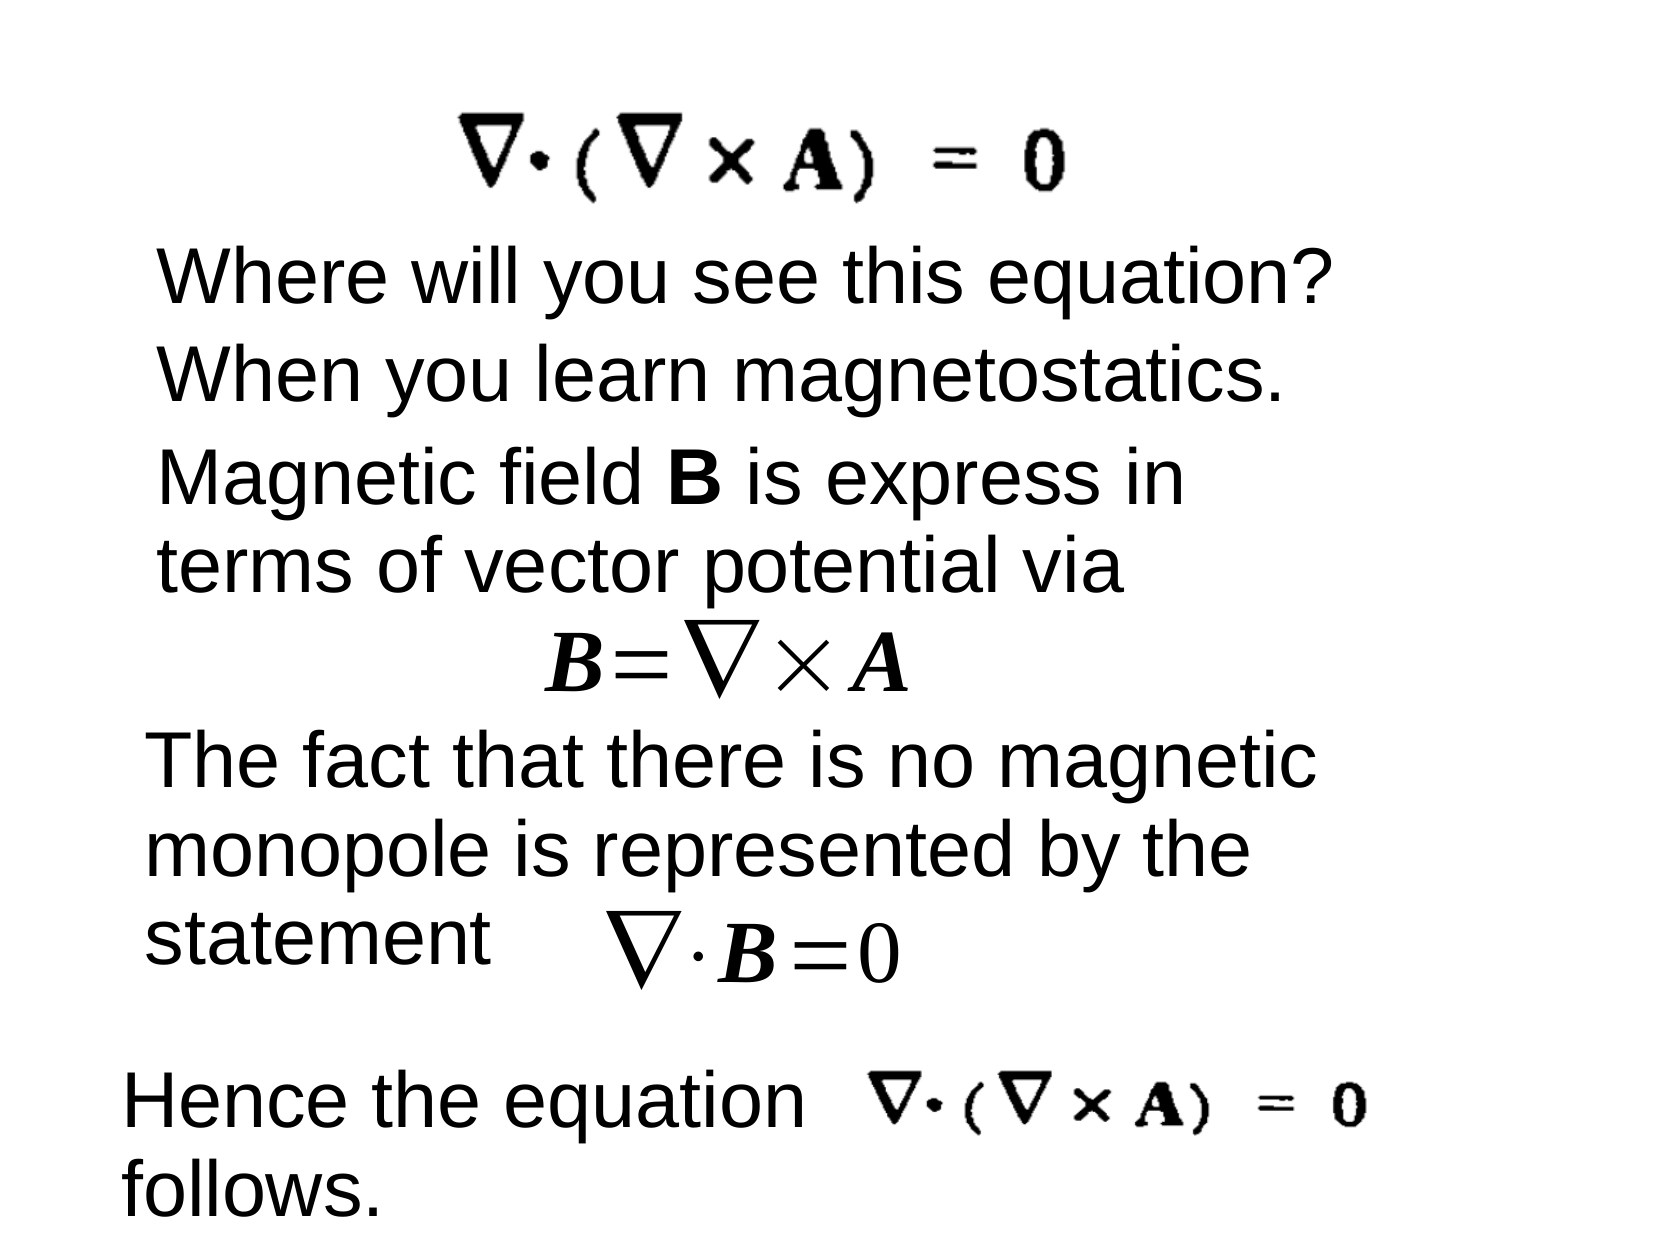

Where will you see this equation?
When you learn magnetostatics.
Magnetic field B is express in terms of vector potential via
The fact that there is no magnetic monopole is represented by the statement
Hence the equation
follows.